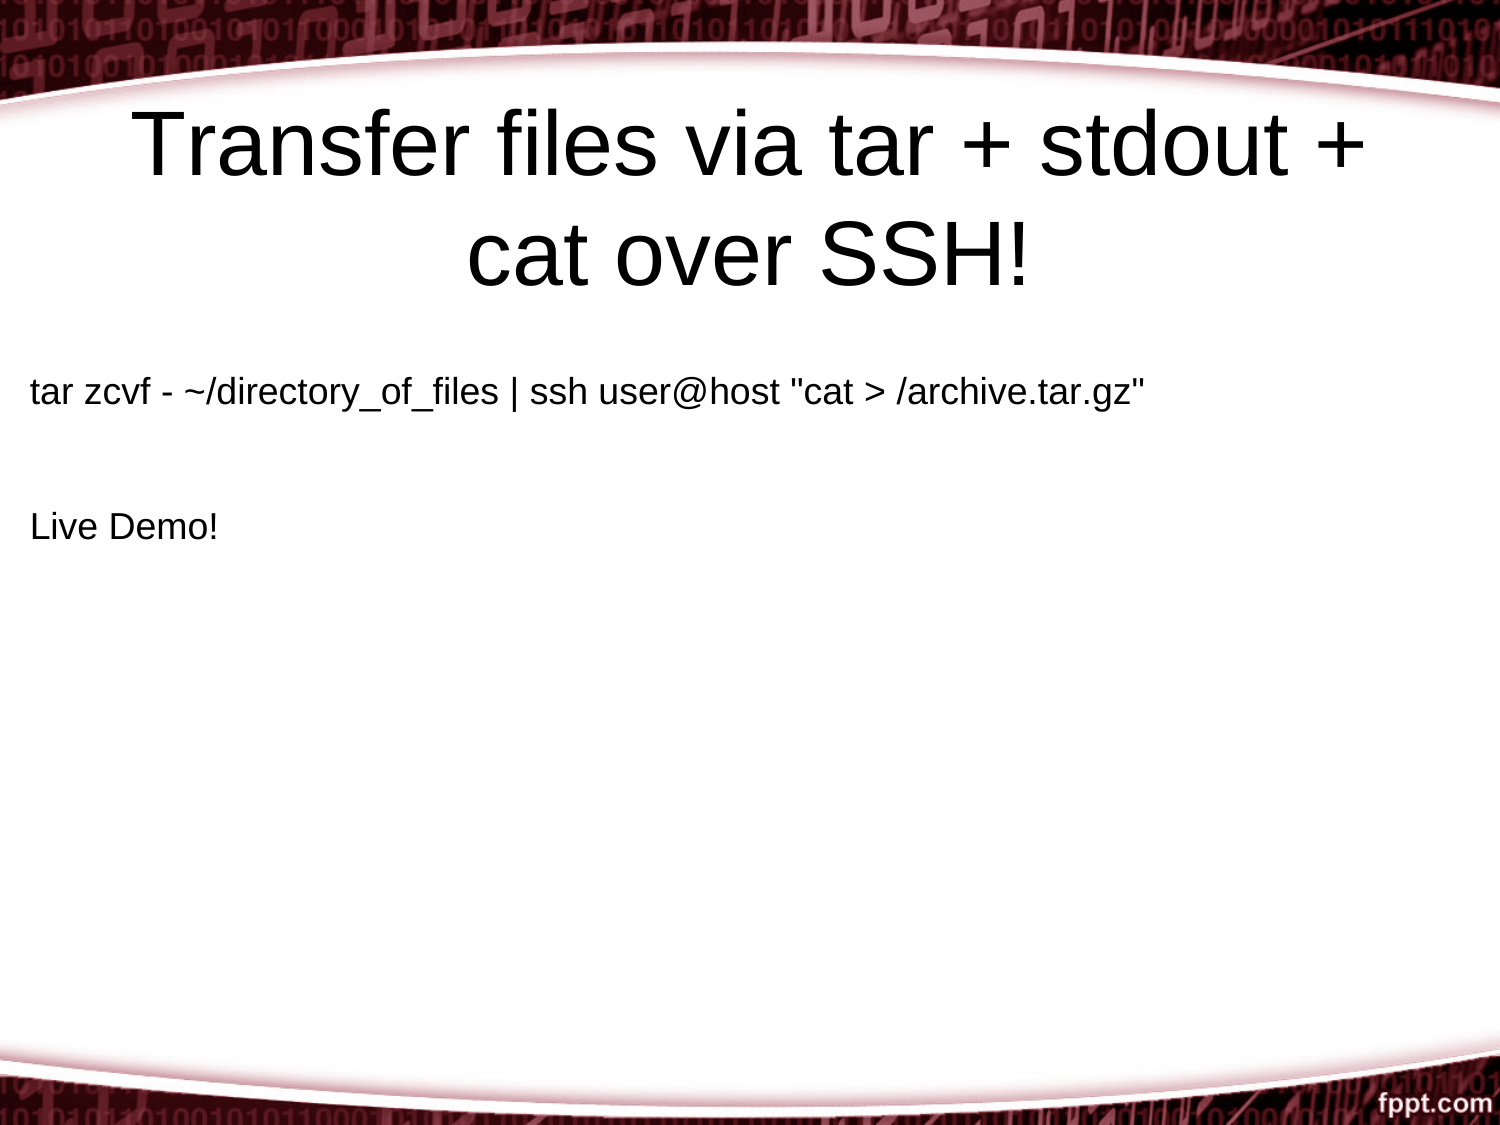

# Transfer files via tar + stdout + cat over SSH!
tar zcvf - ~/directory_of_files | ssh user@host "cat > /archive.tar.gz"
Live Demo!